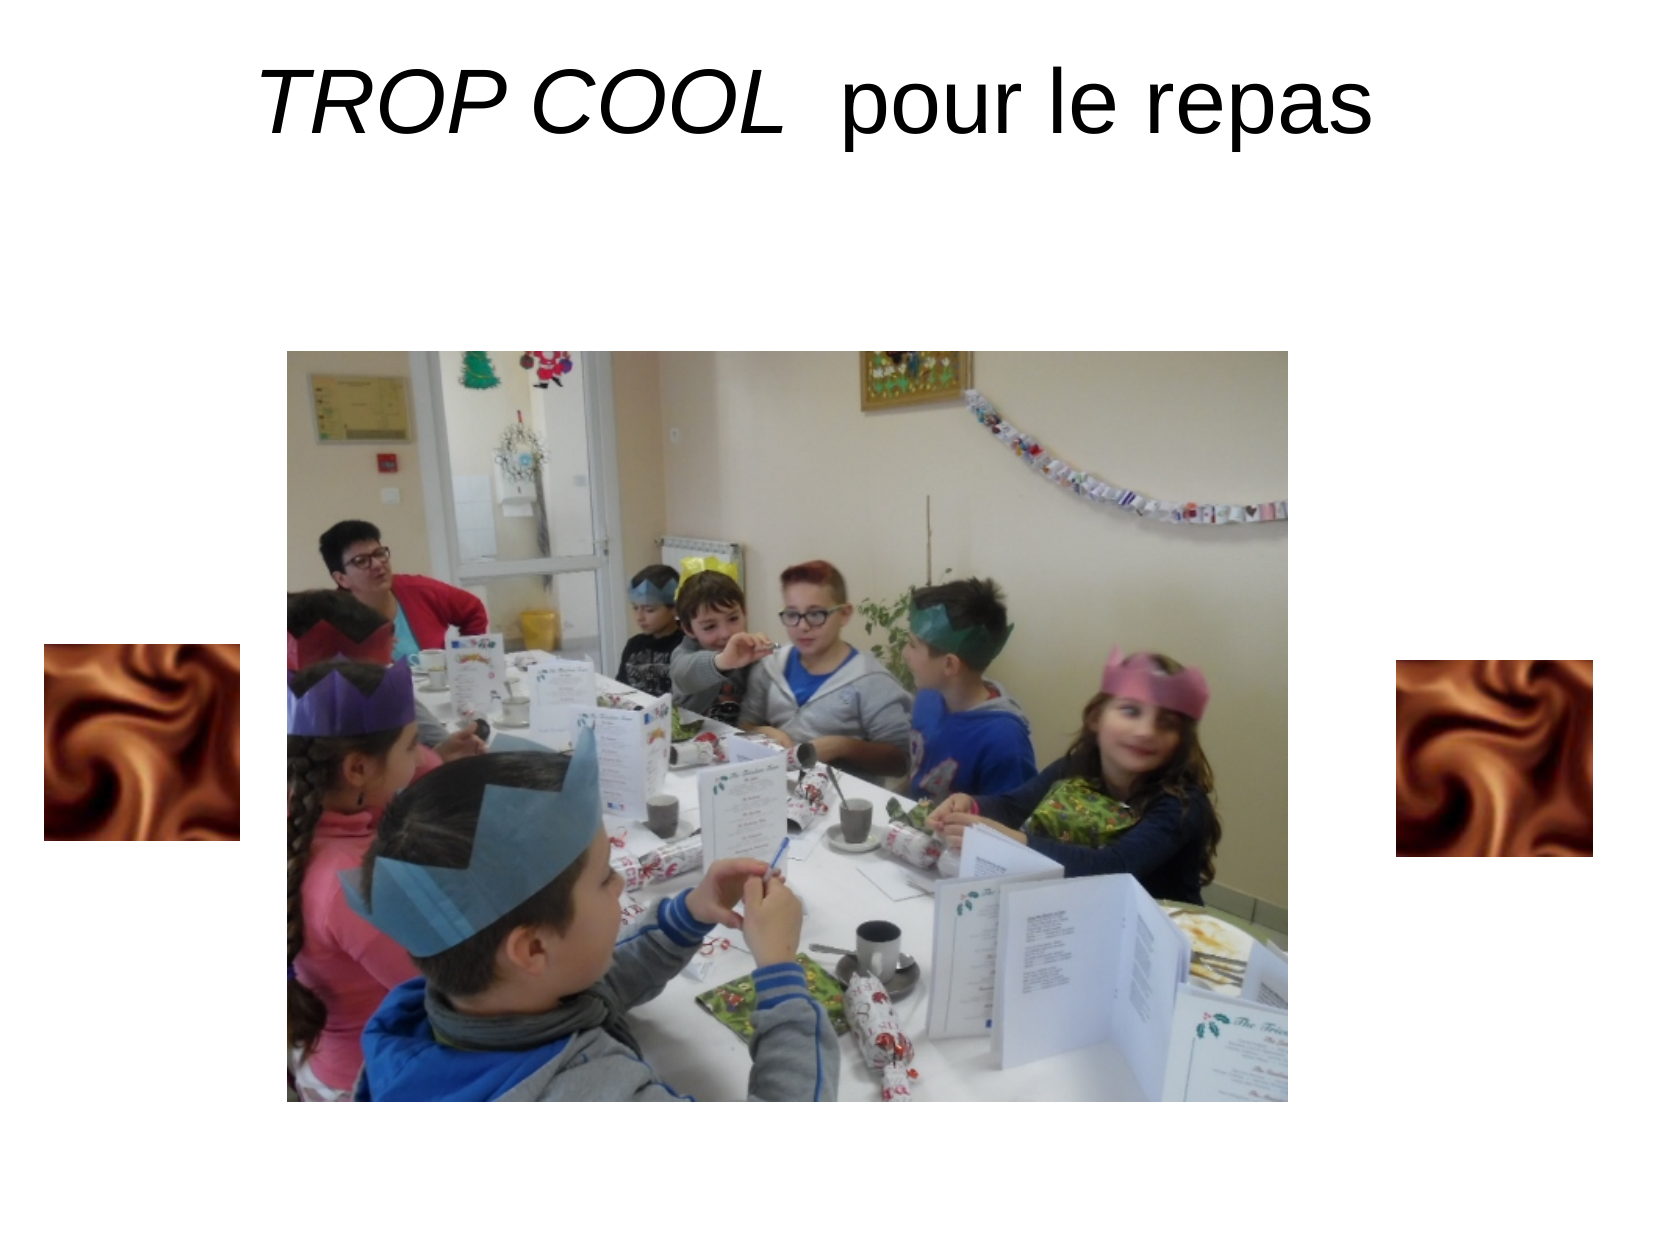

°
# TROP COOL pour le repas